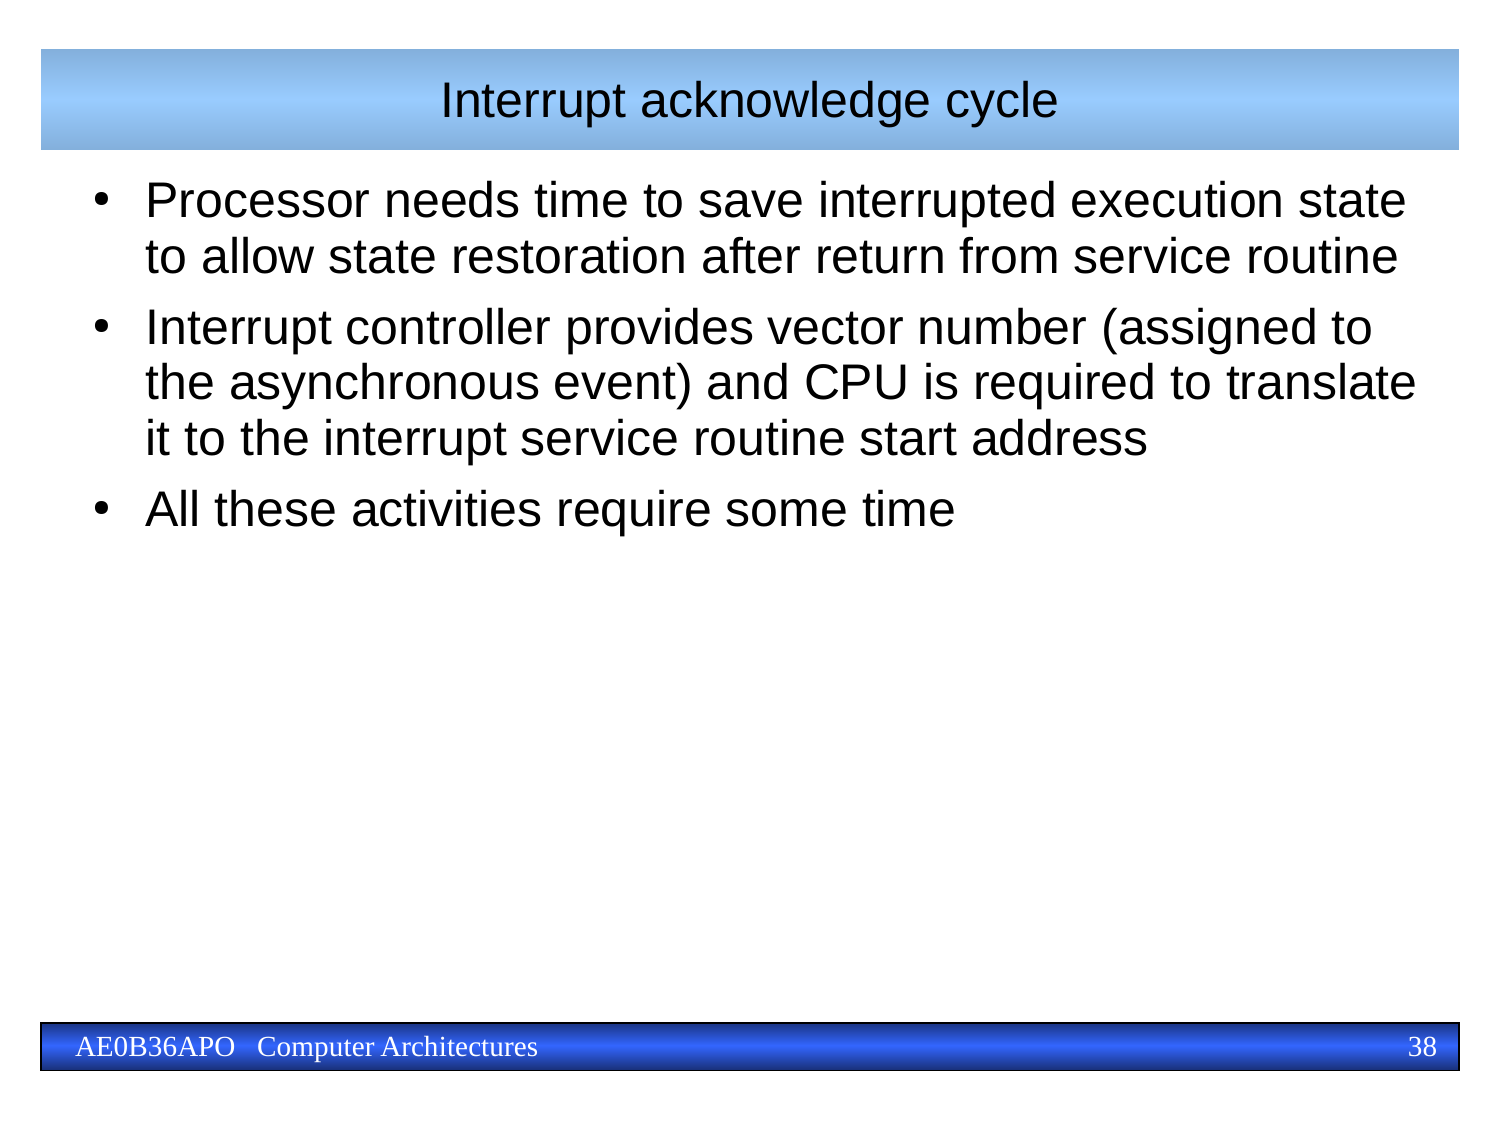

# Interrupt acknowledge cycle
Processor needs time to save interrupted execution state to allow state restoration after return from service routine
Interrupt controller provides vector number (assigned to the asynchronous event) and CPU is required to translate it to the interrupt service routine start address
All these activities require some time
AE0B36APO Computer Architectures
38